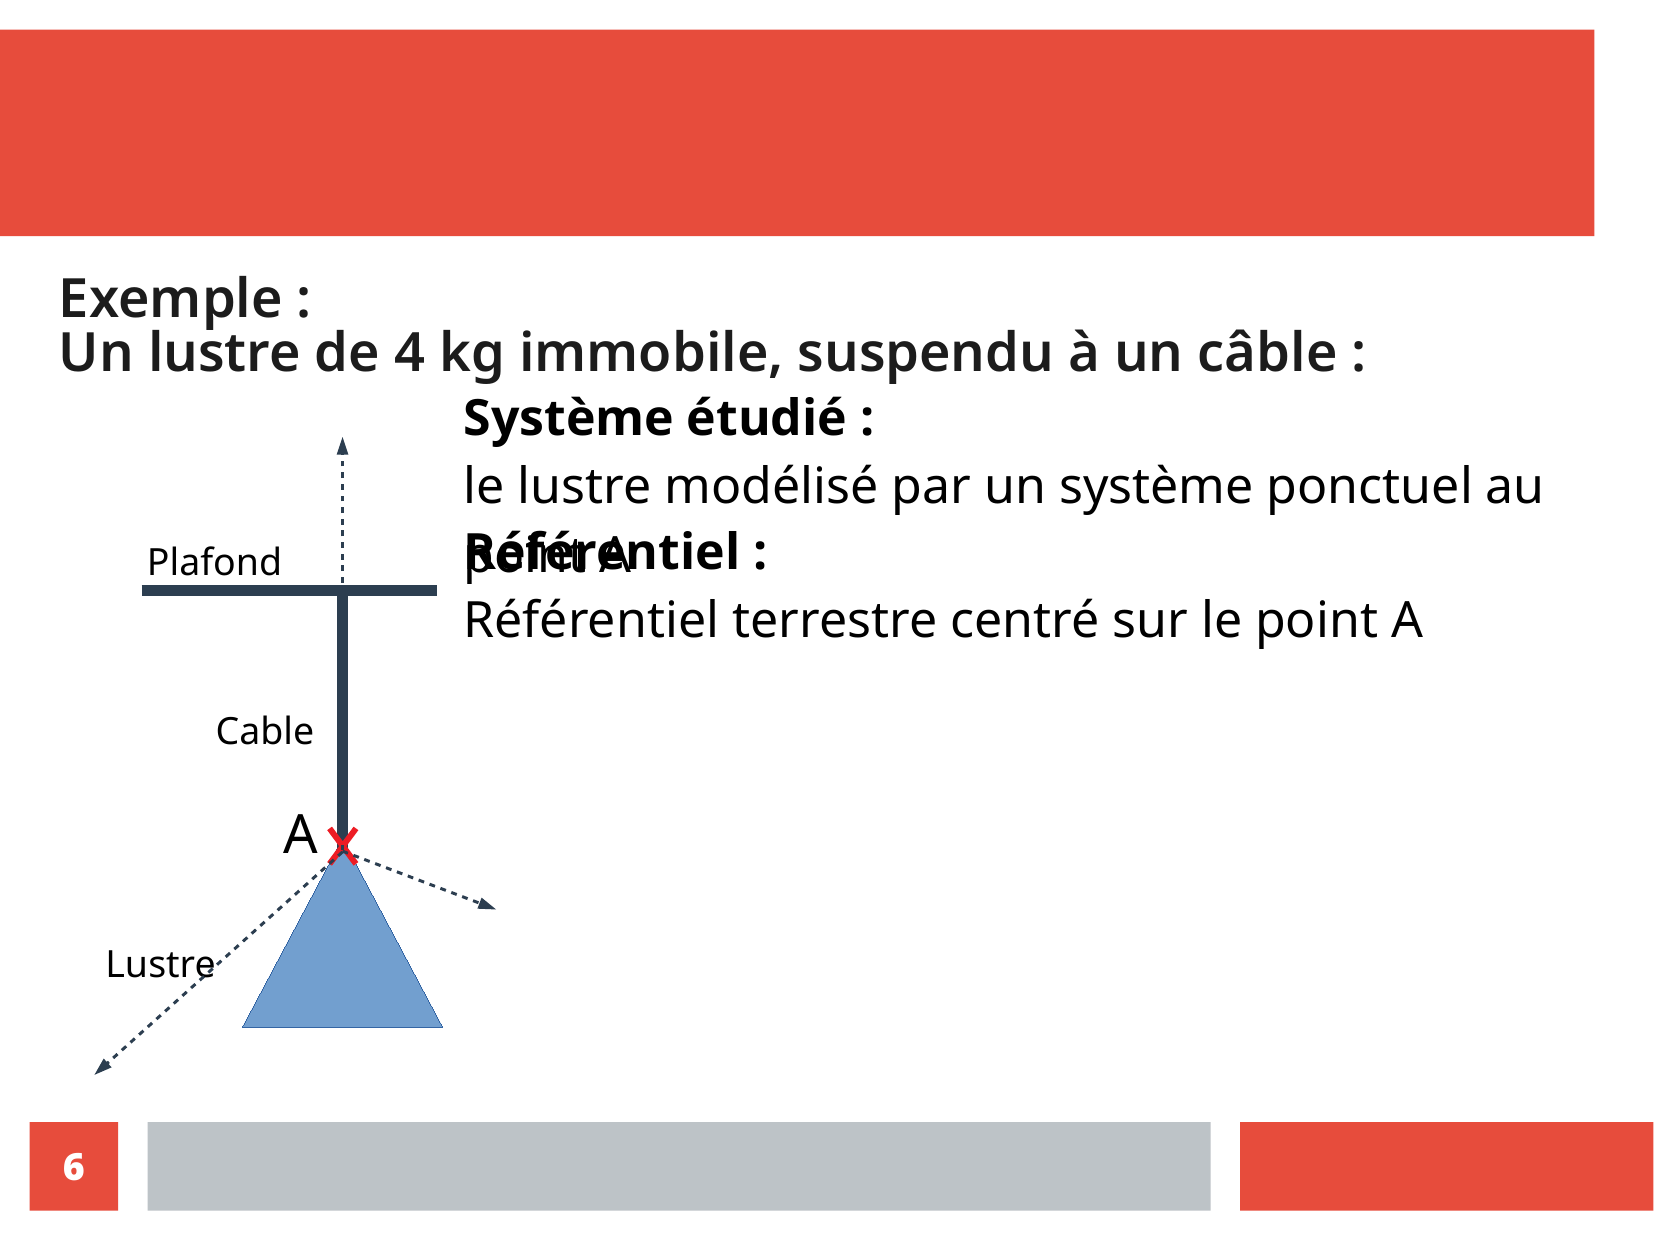

#
Exemple :
Un lustre de 4 kg immobile, suspendu à un câble :
Système étudié :
le lustre modélisé par un système ponctuel au point A
Référentiel :
Référentiel terrestre centré sur le point A
Plafond
Cable
Lustre
A
6